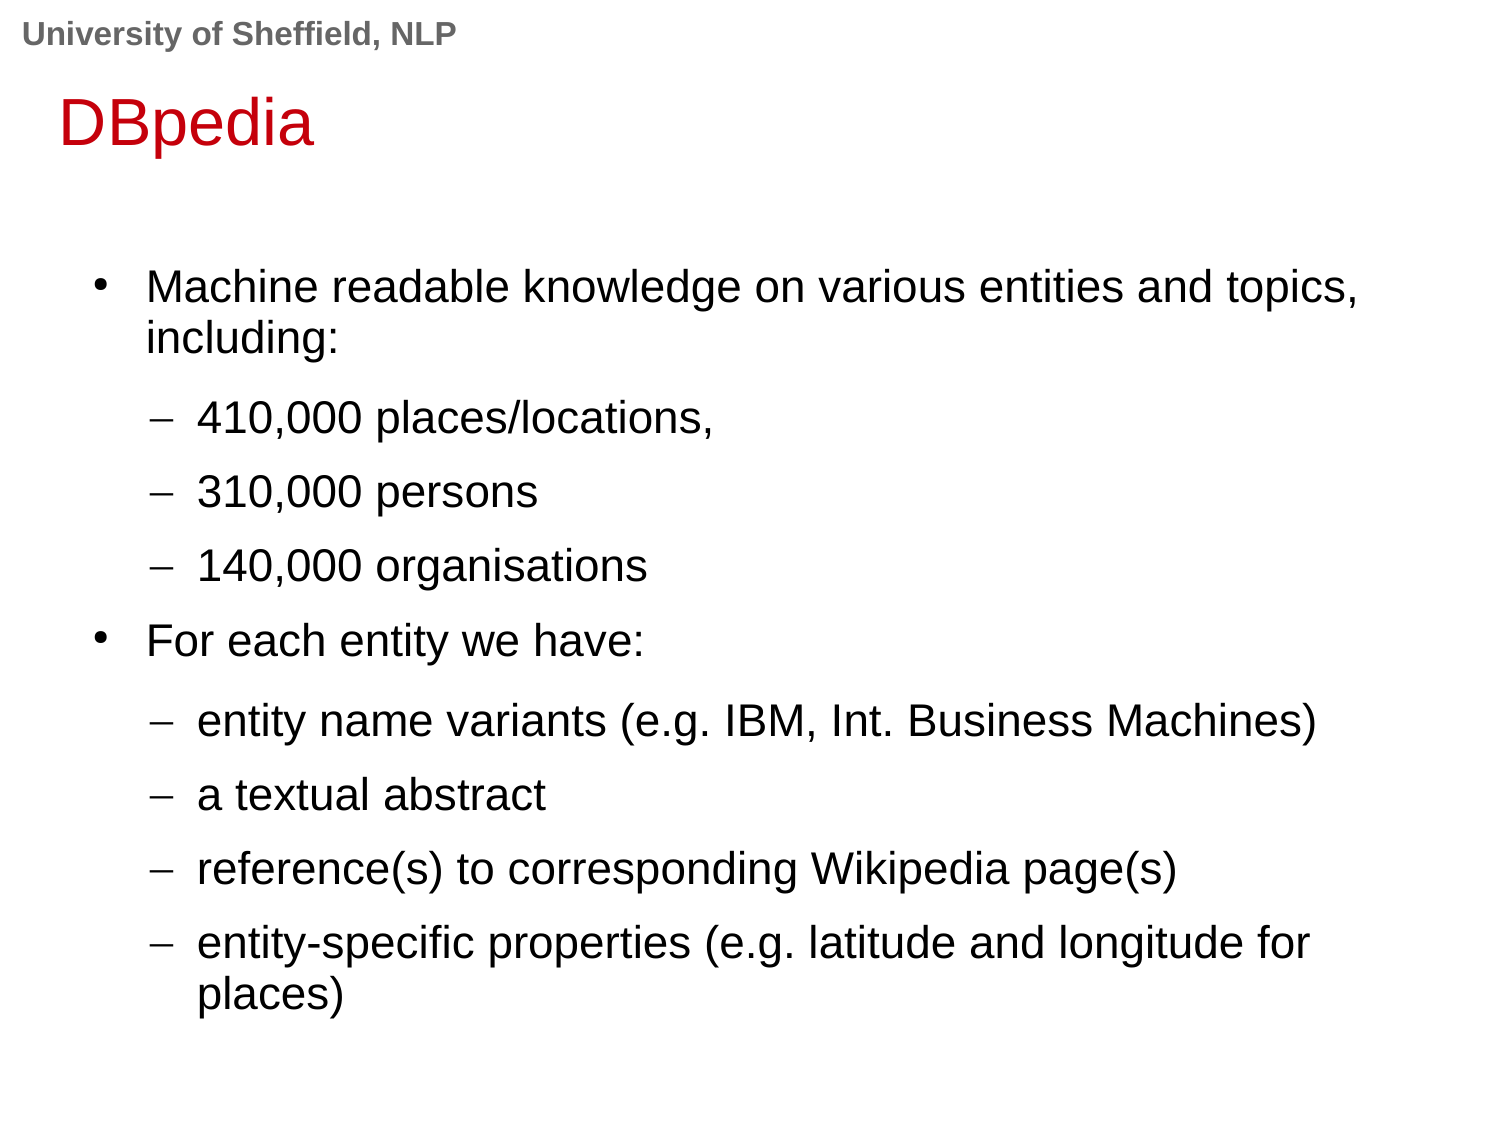

# DBpedia
Machine readable knowledge on various entities and topics, including:
410,000 places/locations,
310,000 persons
140,000 organisations
For each entity we have:
entity name variants (e.g. IBM, Int. Business Machines)
a textual abstract
reference(s) to corresponding Wikipedia page(s)
entity-specific properties (e.g. latitude and longitude for places)